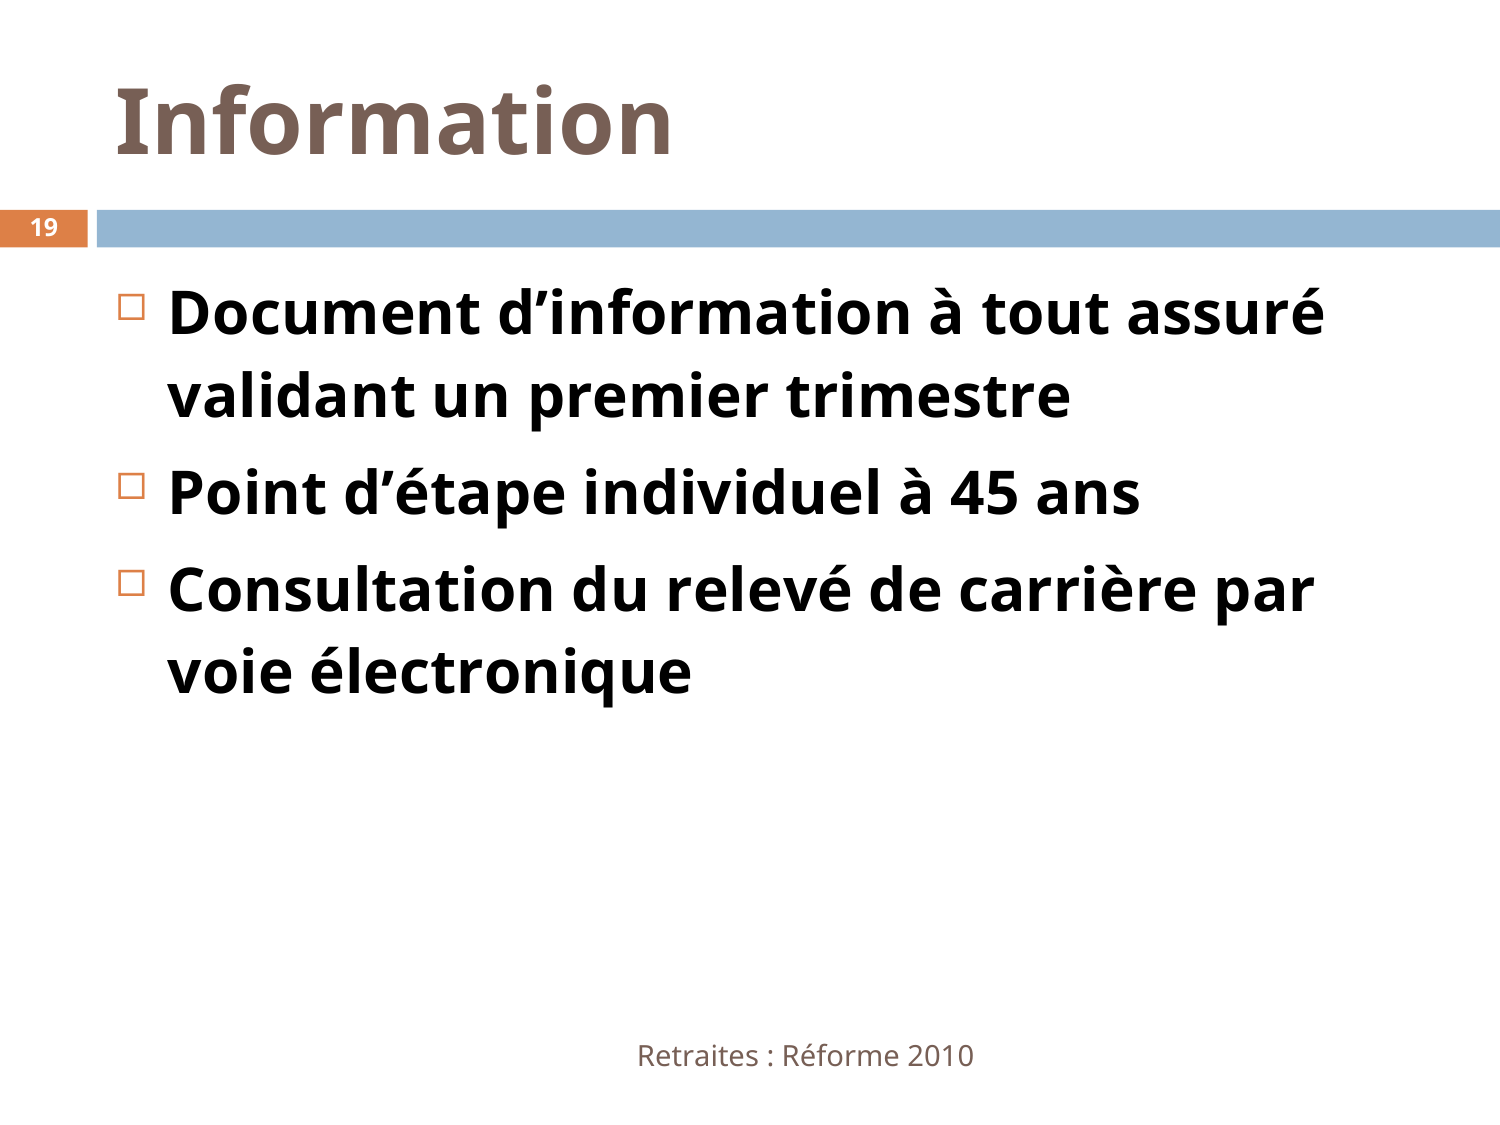

# Information
Document d’information à tout assuré validant un premier trimestre
Point d’étape individuel à 45 ans
Consultation du relevé de carrière par voie électronique
Retraites : Réforme 2010